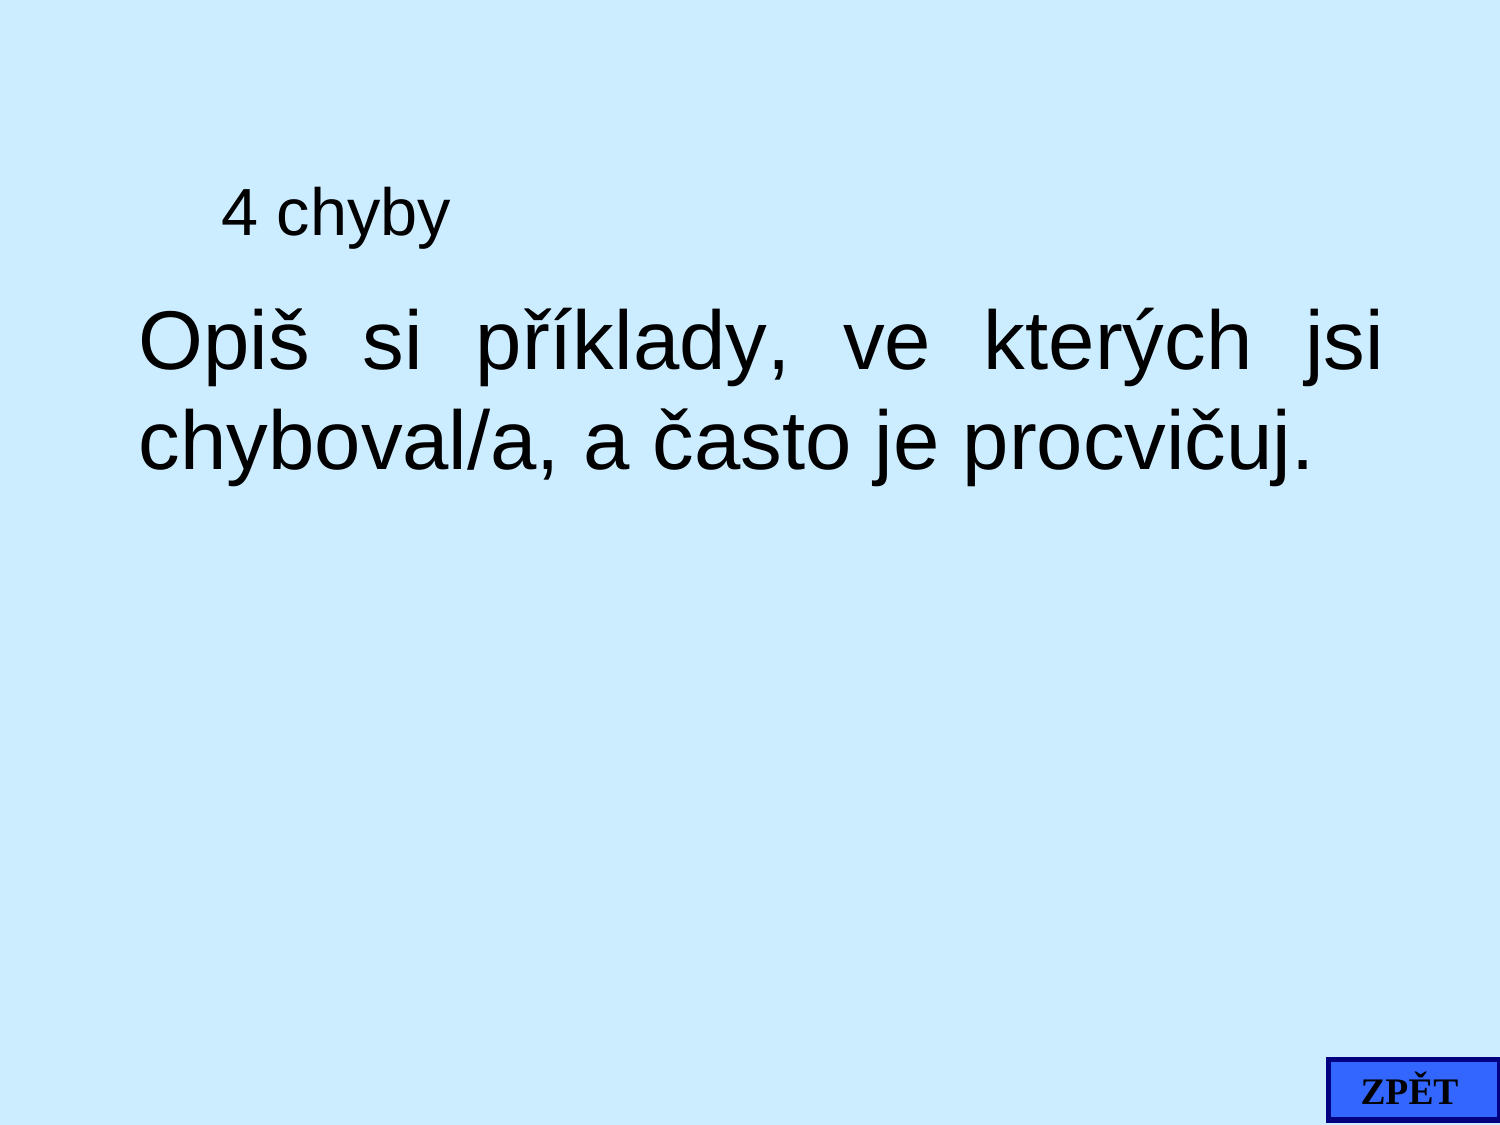

4 chyby
Opiš si příklady, ve kterých jsi chyboval/a, a často je procvičuj.
ZPĚT